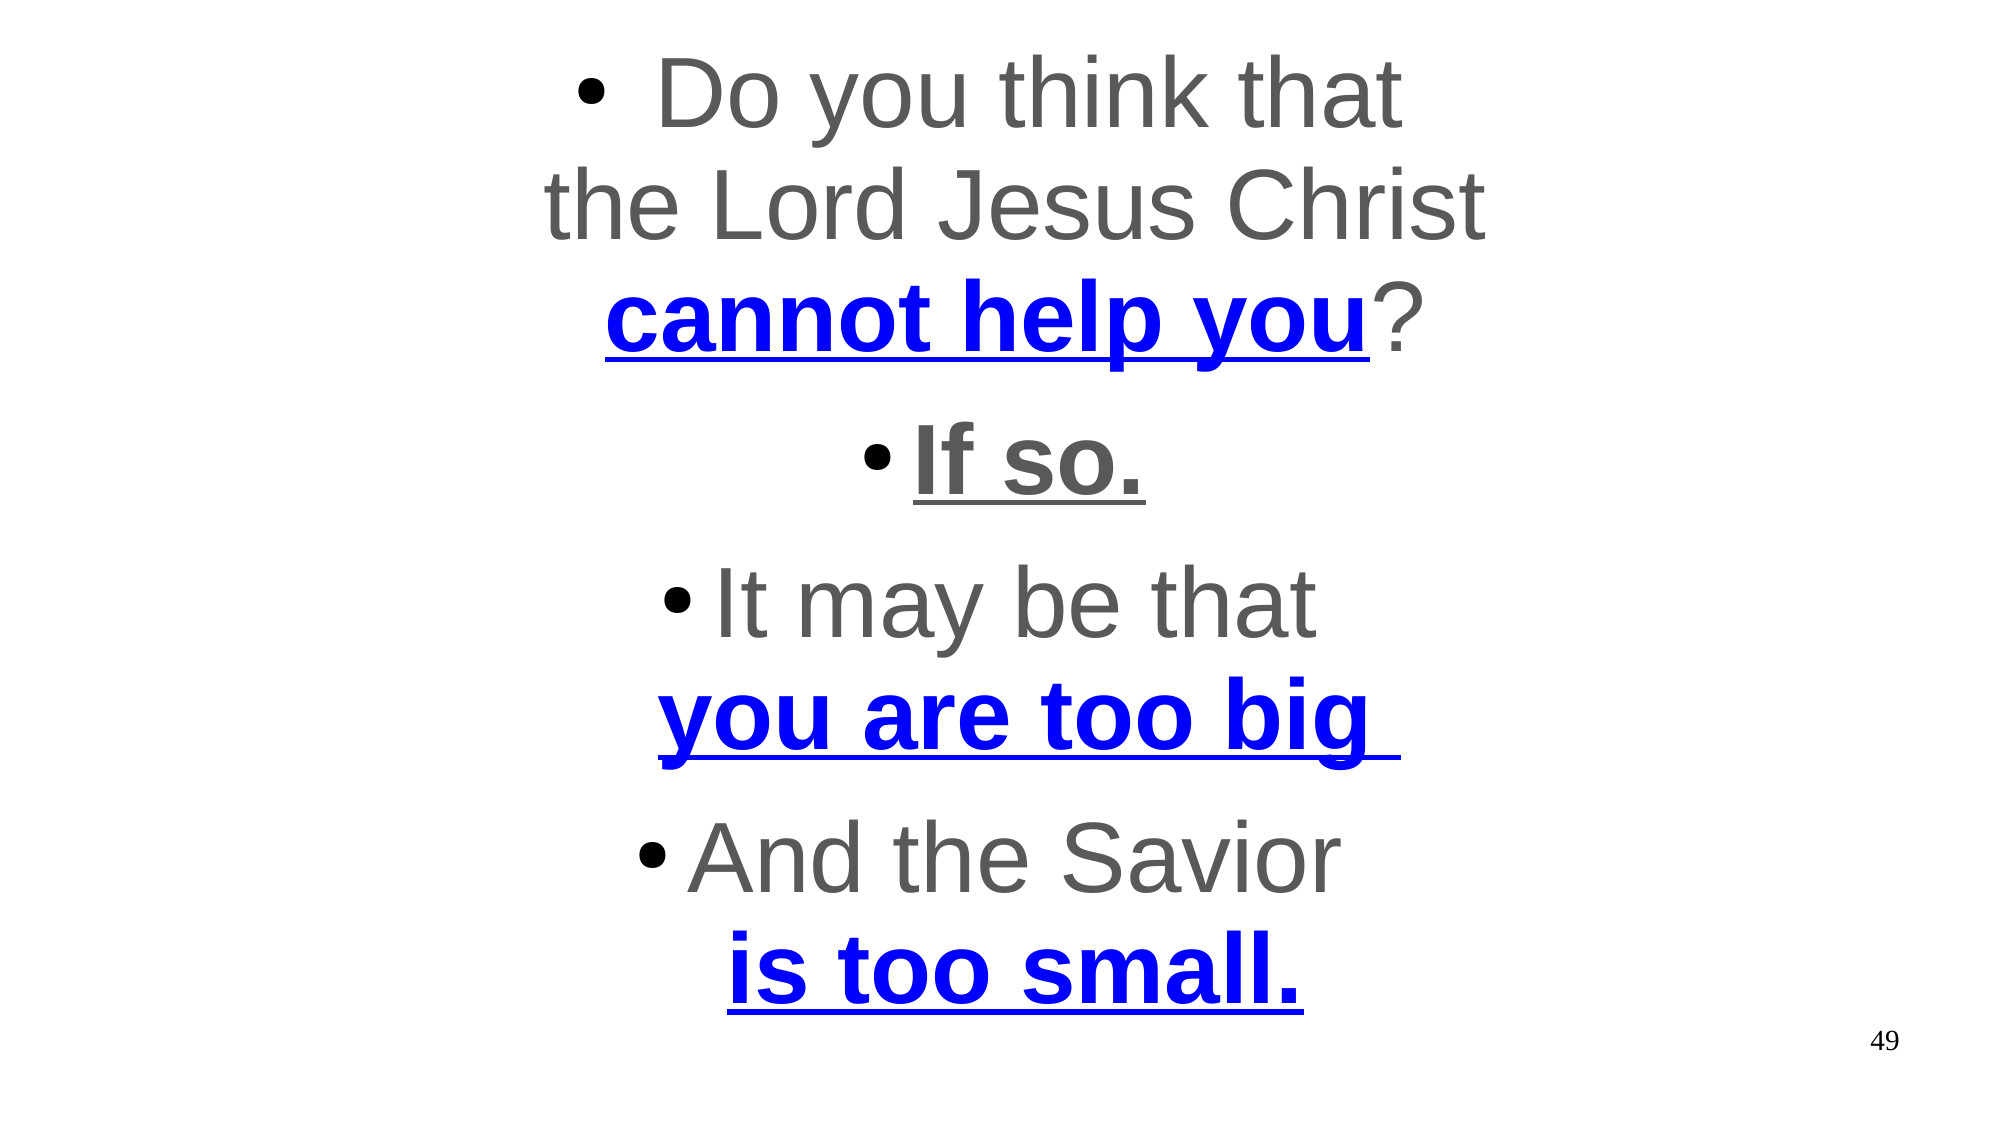

# Do you think that the Lord Jesus Christ cannot help you?
If so.
It may be that
you are too big
And the Savior
is too small.
49